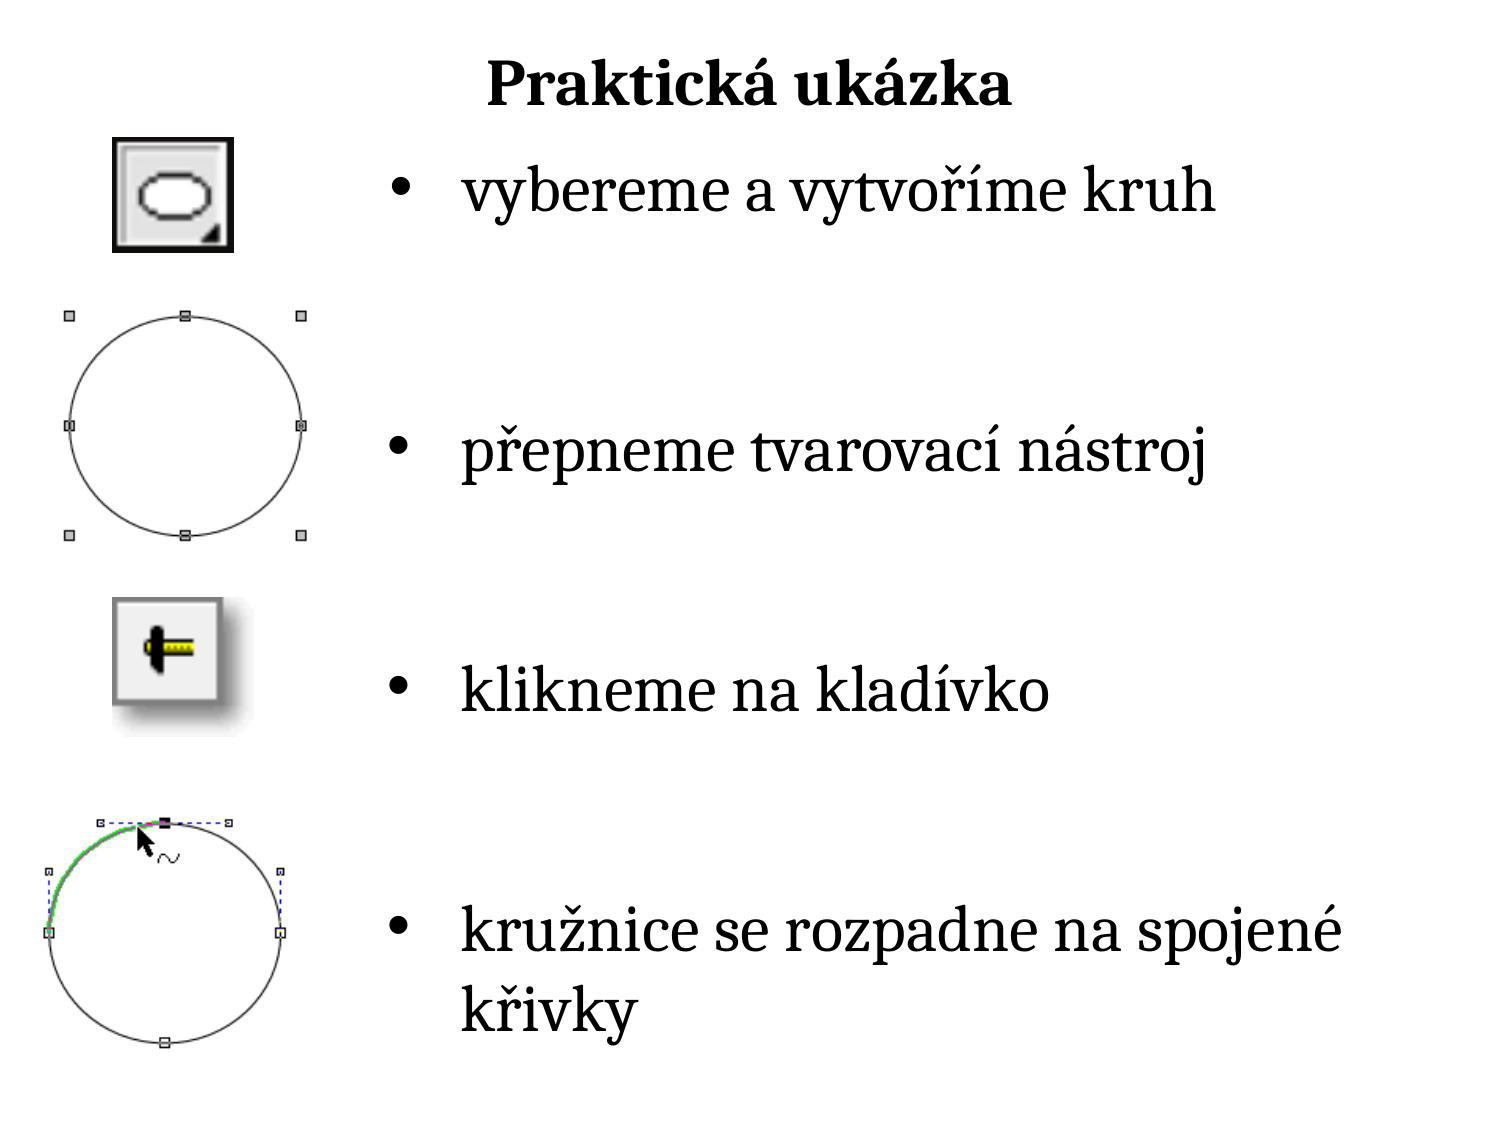

Praktická ukázka
vybereme a vytvoříme kruh
přepneme tvarovací nástroj
klikneme na kladívko
kružnice se rozpadne na spojené křivky